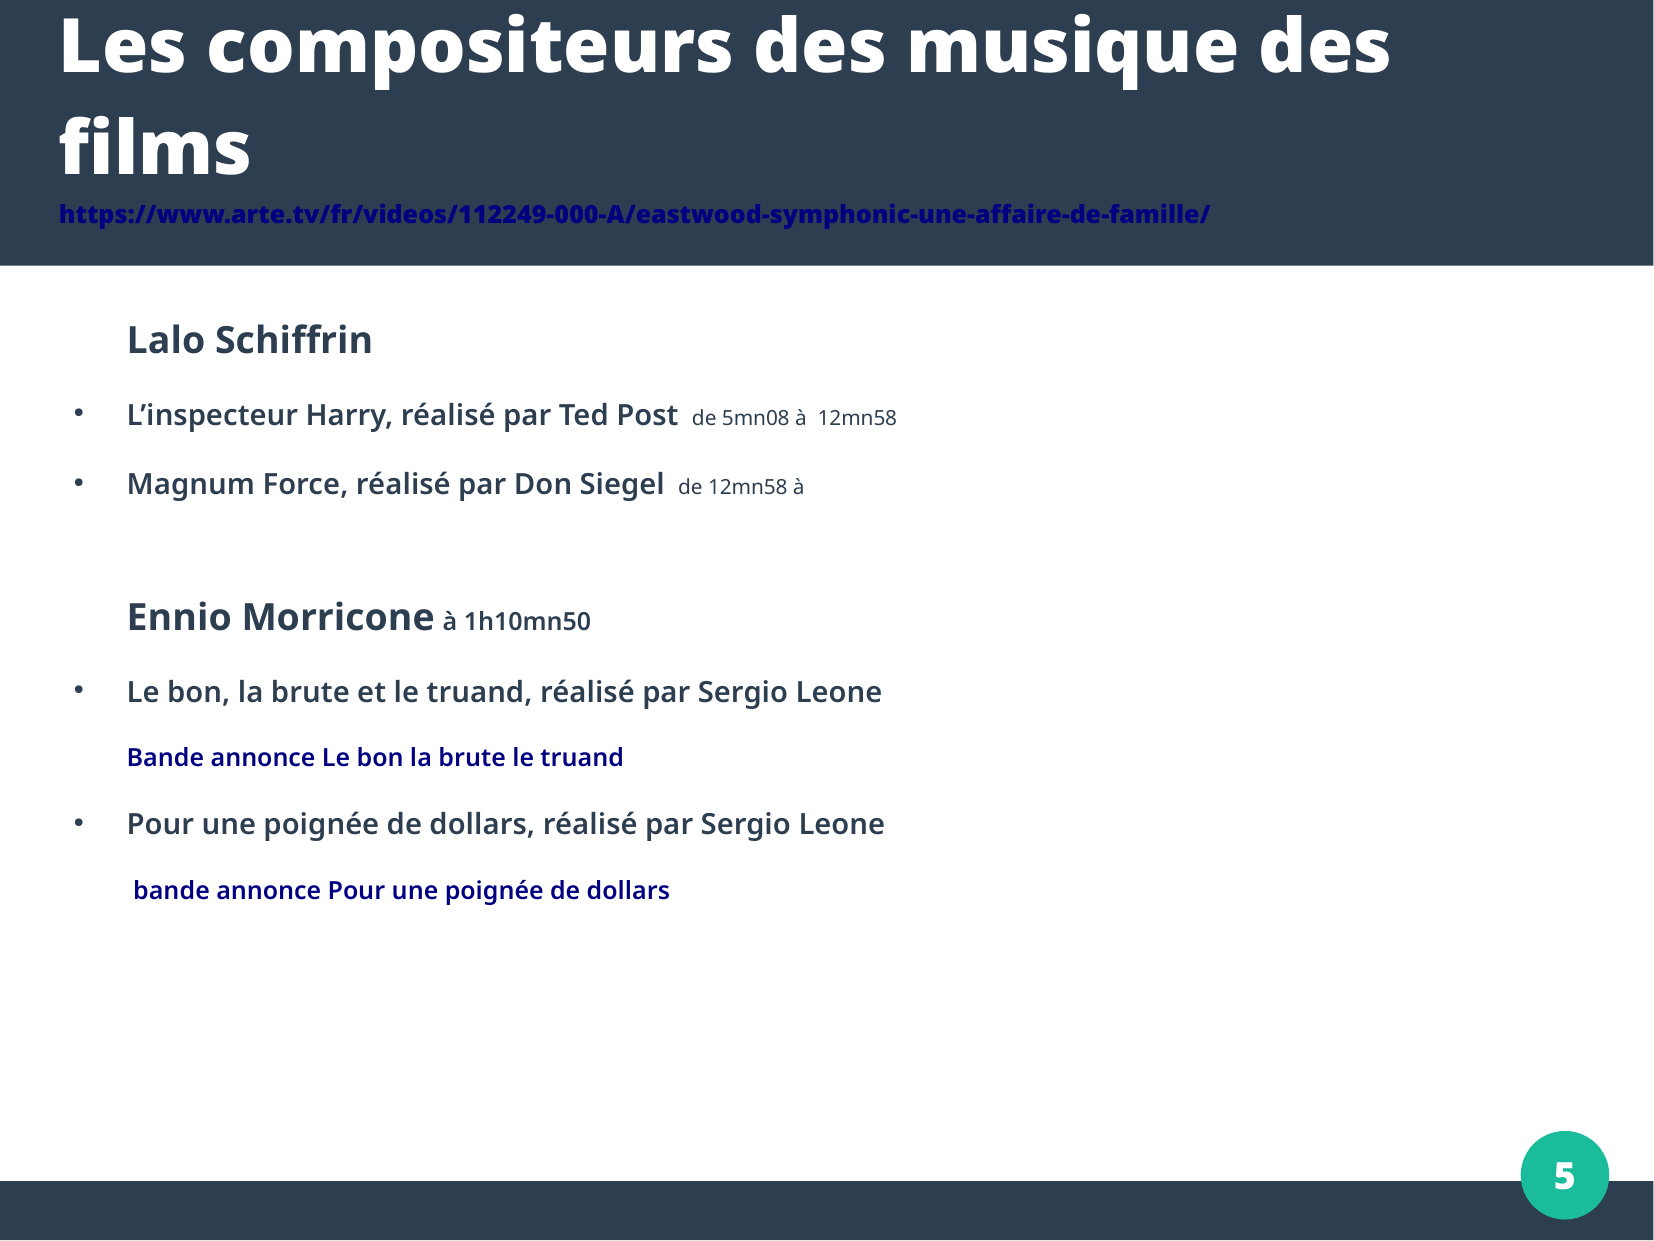

# Les compositeurs des musique des films https://www.arte.tv/fr/videos/112249-000-A/eastwood-symphonic-une-affaire-de-famille/
Lalo Schiffrin
L’inspecteur Harry, réalisé par Ted Post de 5mn08 à 12mn58
Magnum Force, réalisé par Don Siegel de 12mn58 à
Ennio Morricone à 1h10mn50
Le bon, la brute et le truand, réalisé par Sergio Leone
Bande annonce Le bon la brute le truand
Pour une poignée de dollars, réalisé par Sergio Leone
 bande annonce Pour une poignée de dollars
5